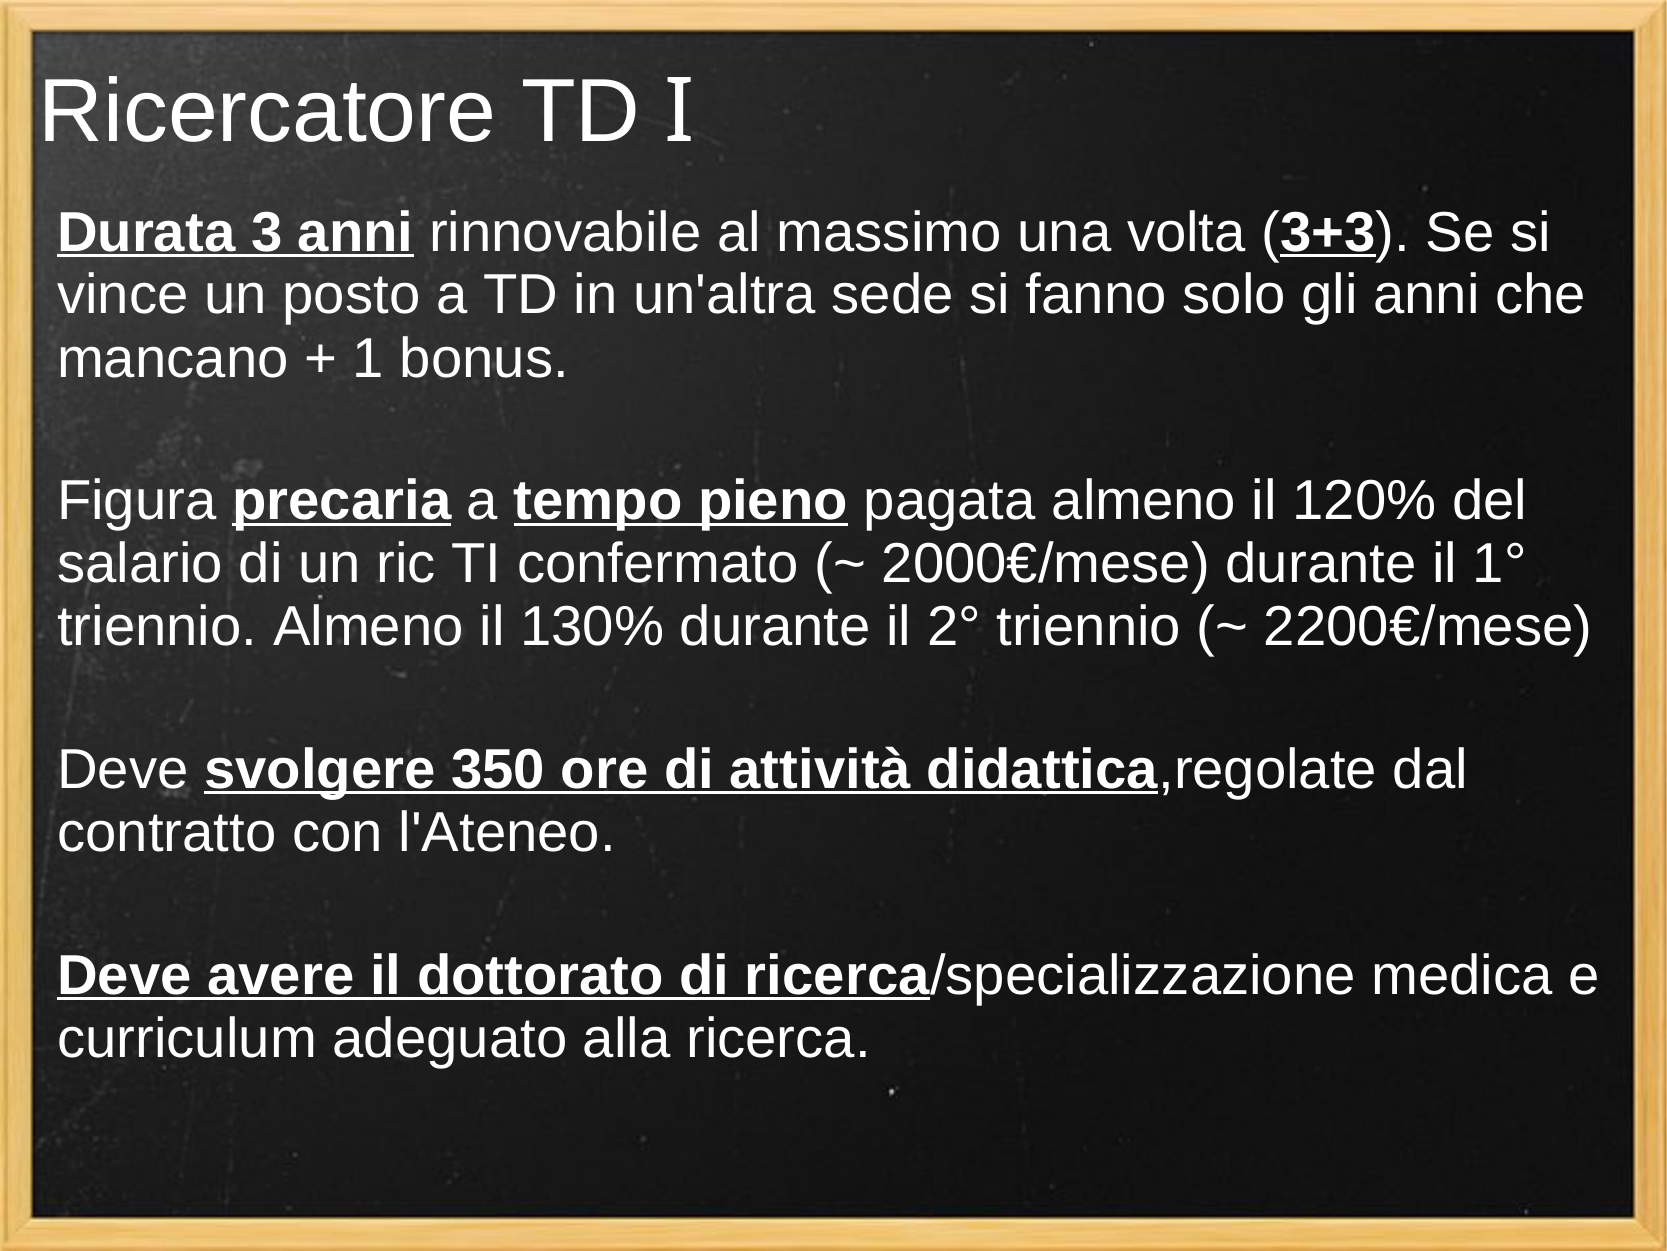

# Ricercatore TD I
Durata 3 anni rinnovabile al massimo una volta (3+3). Se si vince un posto a TD in un'altra sede si fanno solo gli anni che mancano + 1 bonus.
Figura precaria a tempo pieno pagata almeno il 120% del salario di un ric TI confermato (~ 2000€/mese) durante il 1° triennio. Almeno il 130% durante il 2° triennio (~ 2200€/mese)
Deve svolgere 350 ore di attività didattica,regolate dal contratto con l'Ateneo.
Deve avere il dottorato di ricerca/specializzazione medica e curriculum adeguato alla ricerca.